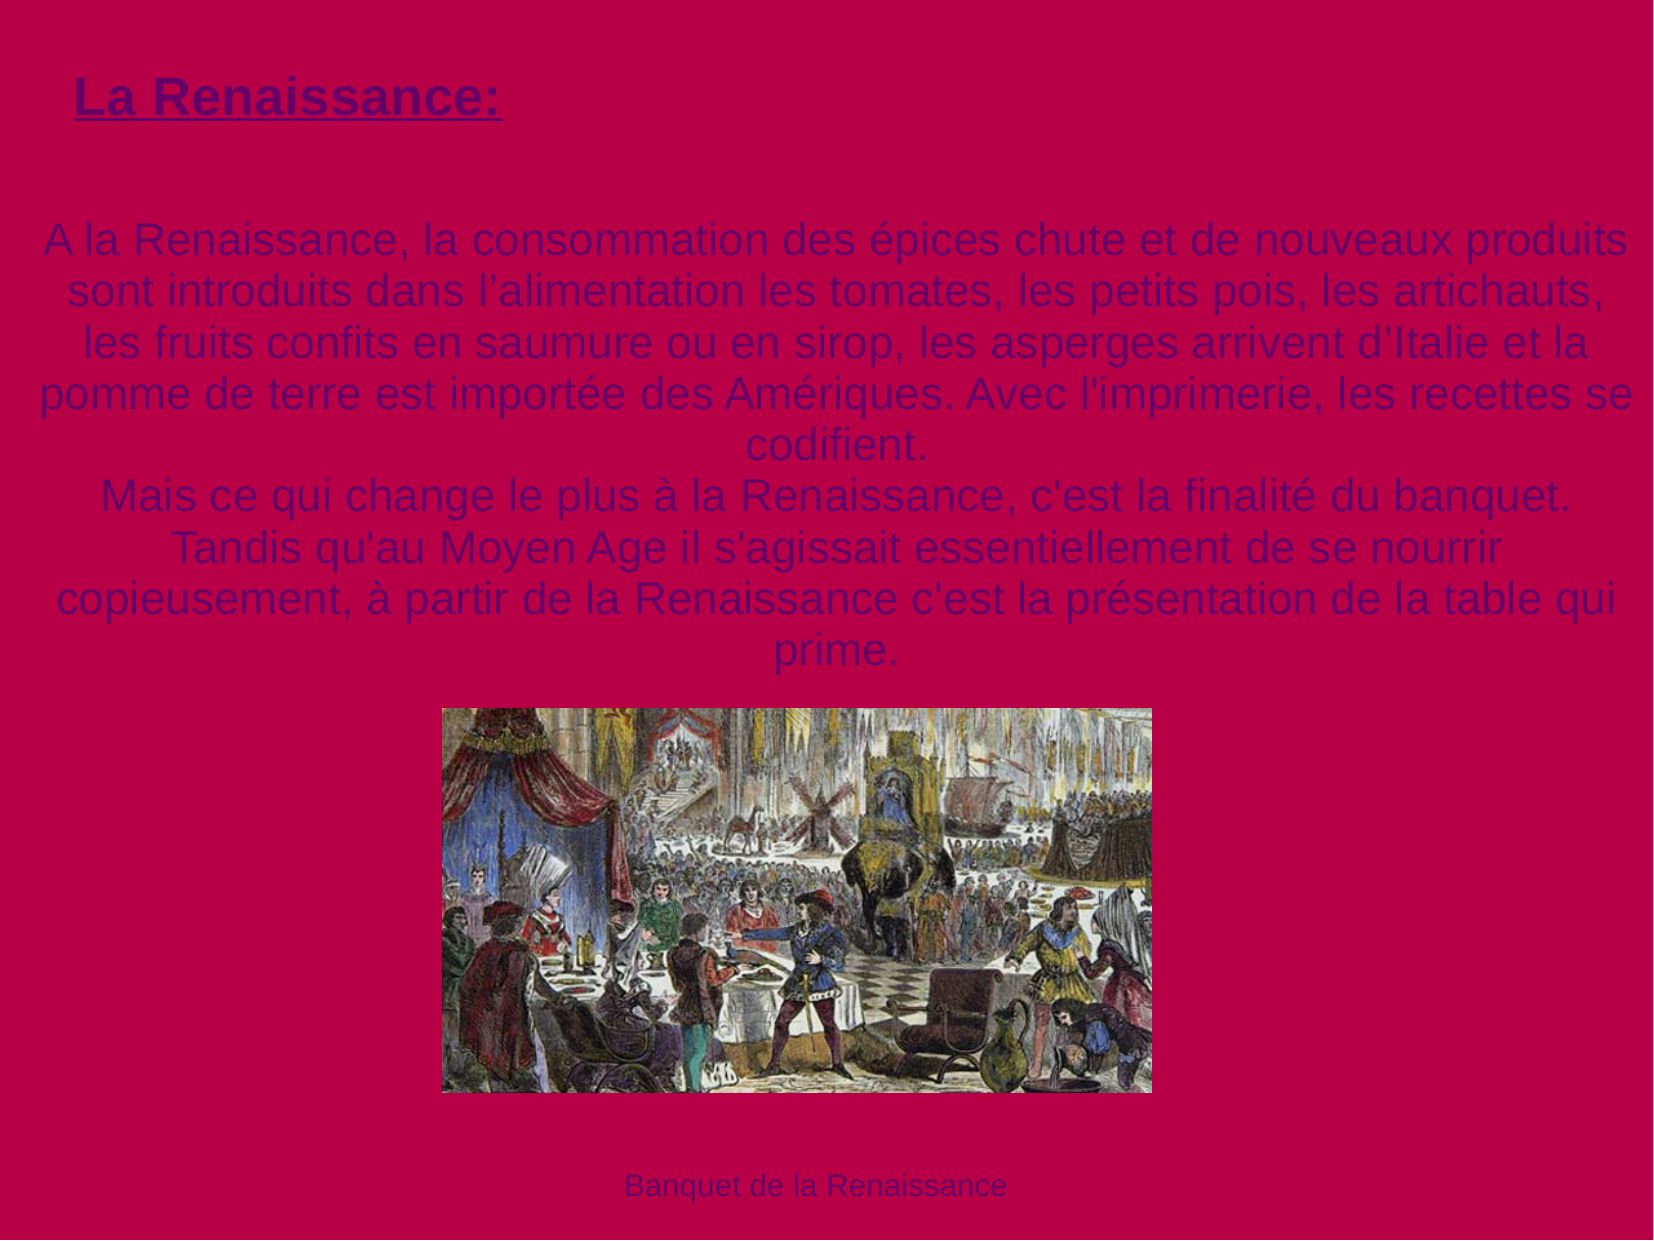

La Renaissance:
A la Renaissance, la consommation des épices chute et de nouveaux produits sont introduits dans l’alimentation les tomates, les petits pois, les artichauts, les fruits confits en saumure ou en sirop, les asperges arrivent d’Italie et la pomme de terre est importée des Amériques. Avec l'imprimerie, les recettes se codifient.
Mais ce qui change le plus à la Renaissance, c'est la finalité du banquet. Tandis qu'au Moyen Age il s'agissait essentiellement de se nourrir copieusement, à partir de la Renaissance c'est la présentation de la table qui prime.
 Banquet de la Renaissance